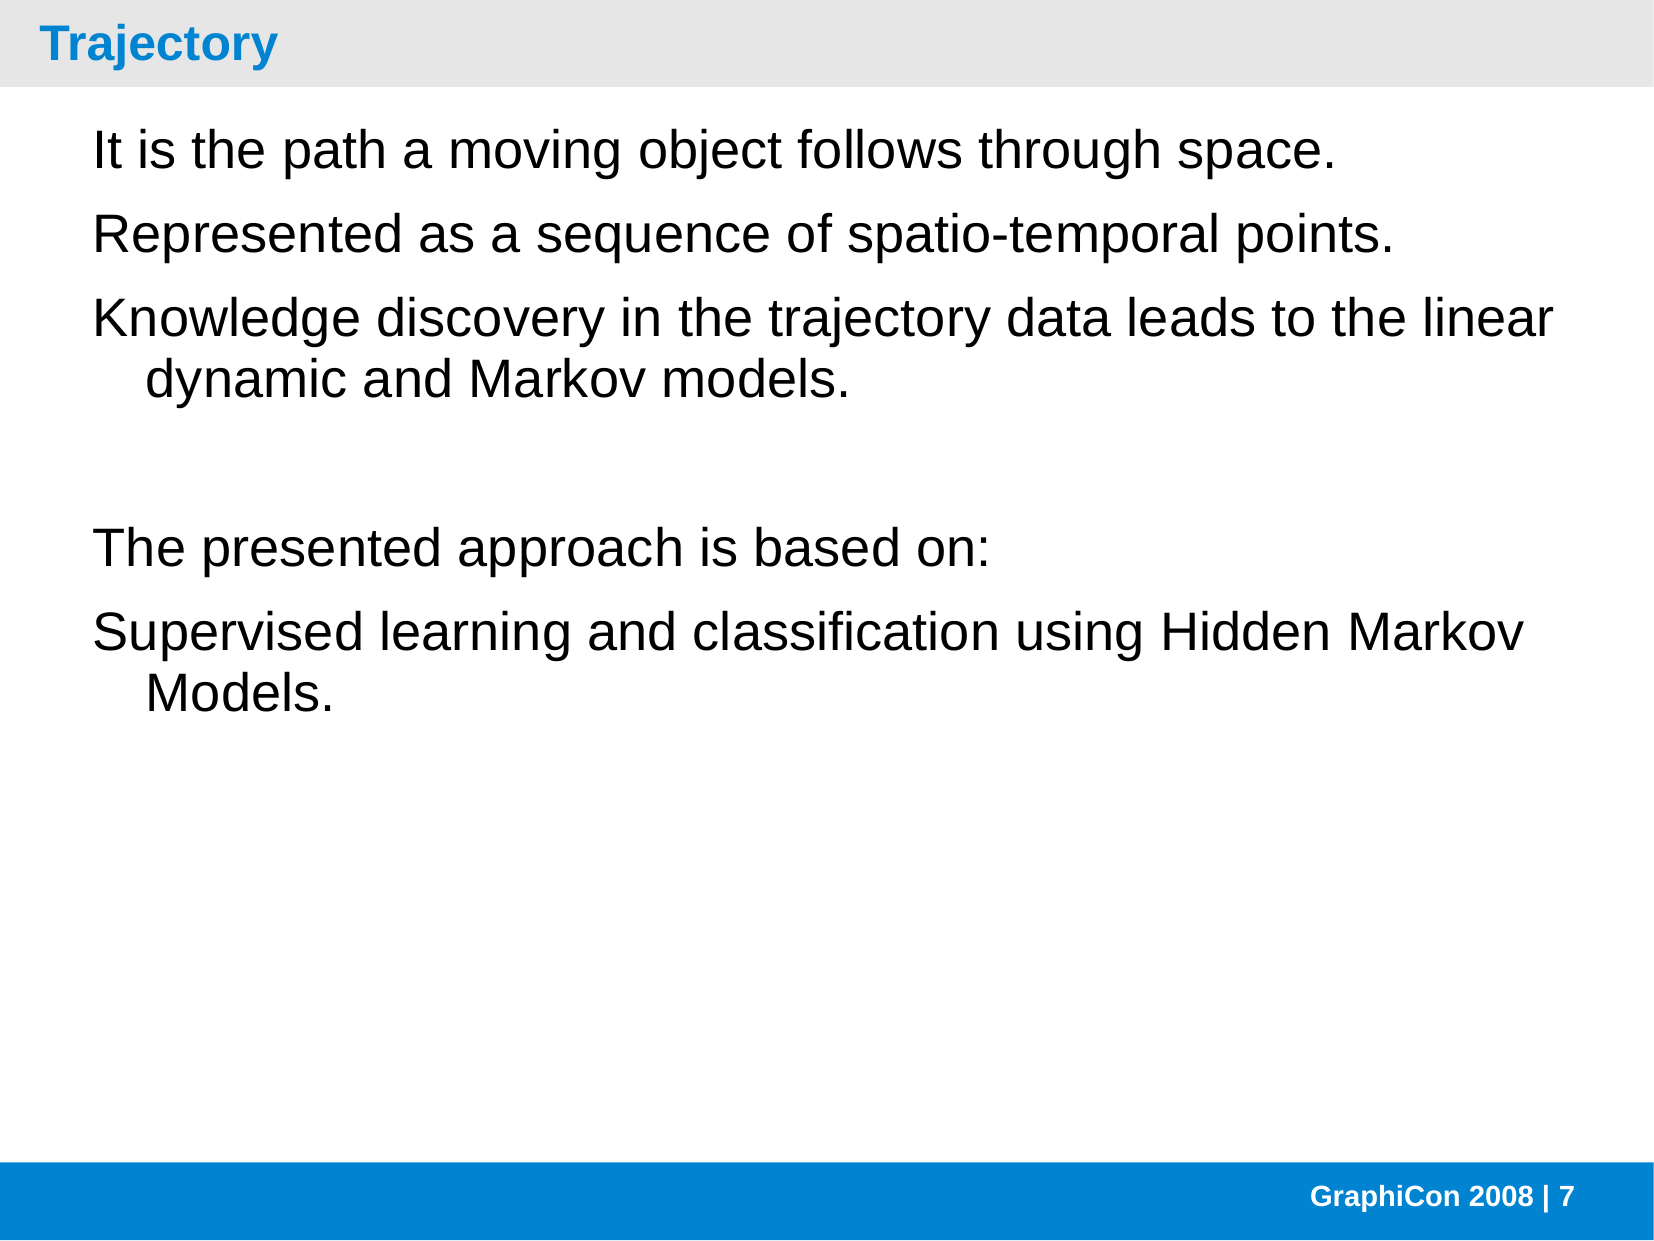

# Trajectory
It is the path a moving object follows through space.
Represented as a sequence of spatio-temporal points.
Knowledge discovery in the trajectory data leads to the linear dynamic and Markov models.
The presented approach is based on:
Supervised learning and classification using Hidden Markov Models.